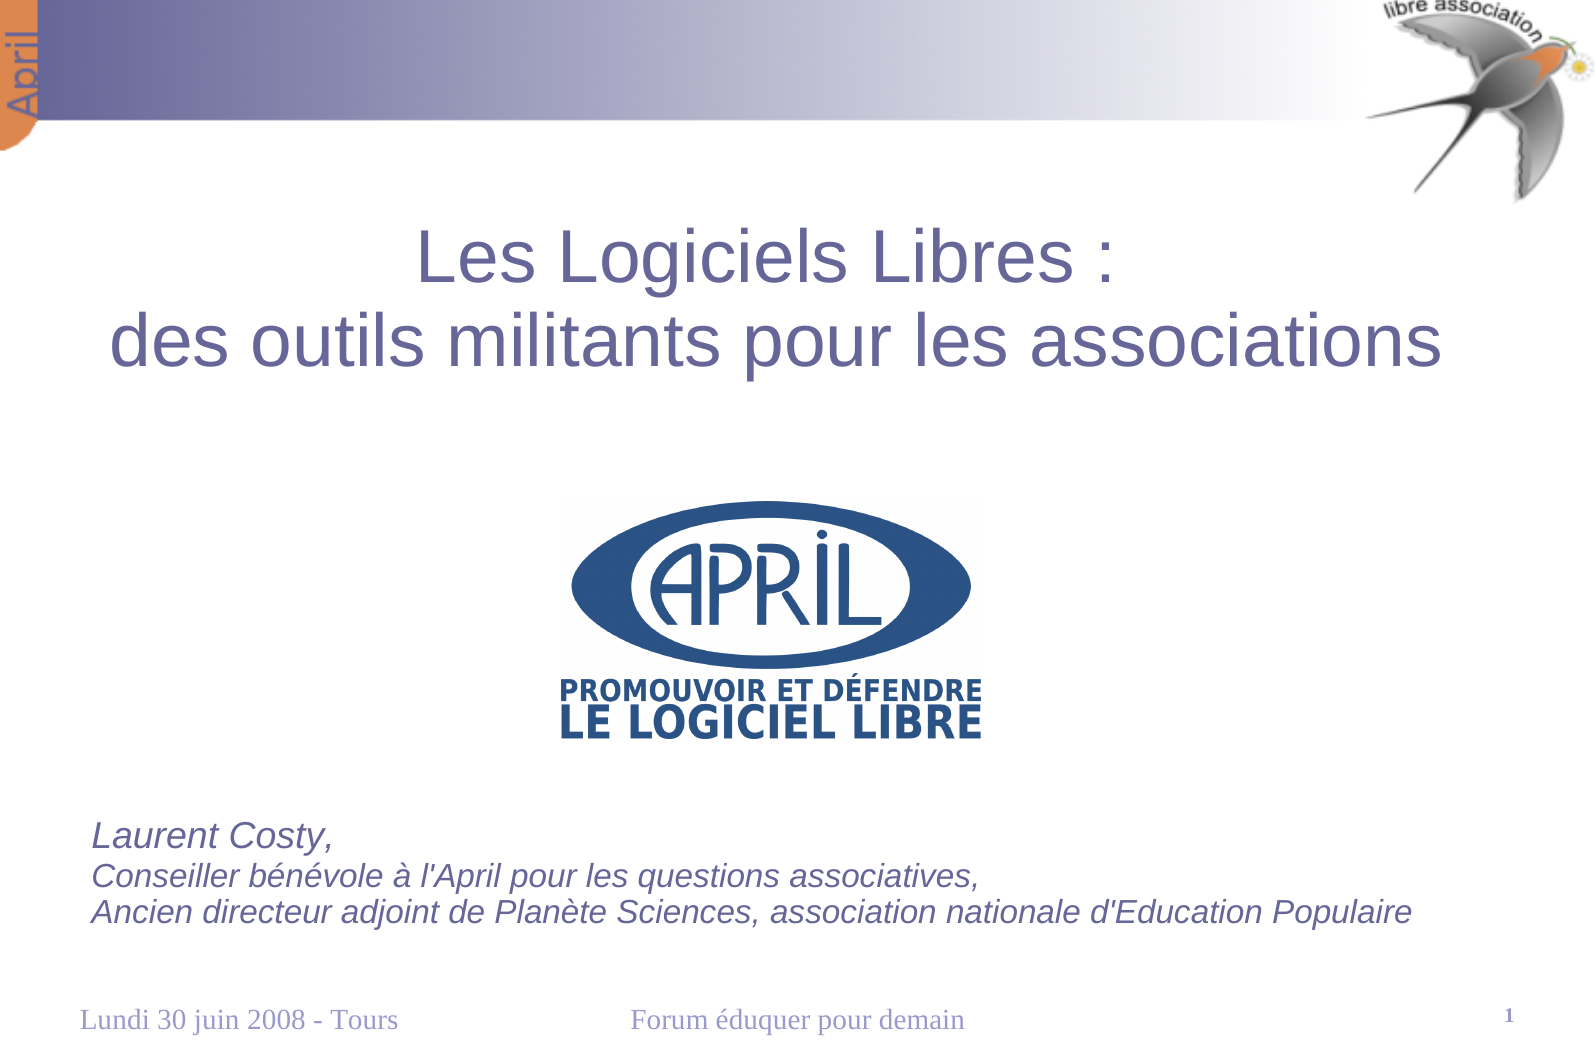

Les Logiciels Libres :
des outils militants pour les associations
Laurent Costy,
Conseiller bénévole à l'April pour les questions associatives,
Ancien directeur adjoint de Planète Sciences, association nationale d'Education Populaire
1